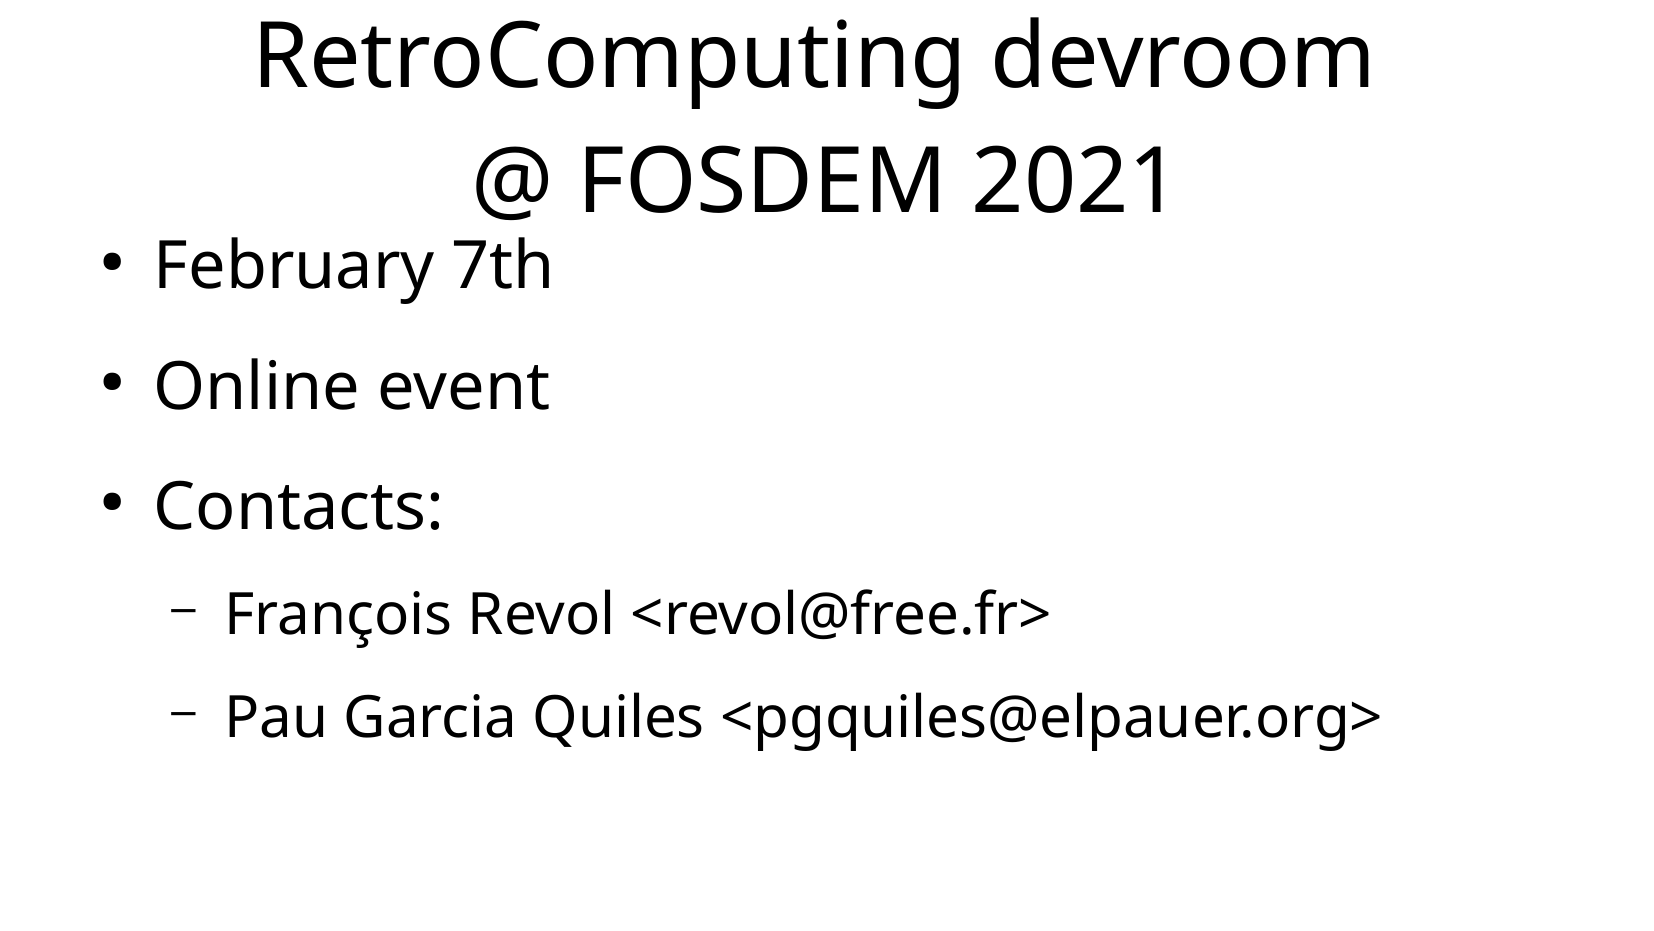

# RetroComputing devroom @ FOSDEM 2021
February 7th
Online event
Contacts:
François Revol <revol@free.fr>
Pau Garcia Quiles <pgquiles@elpauer.org>